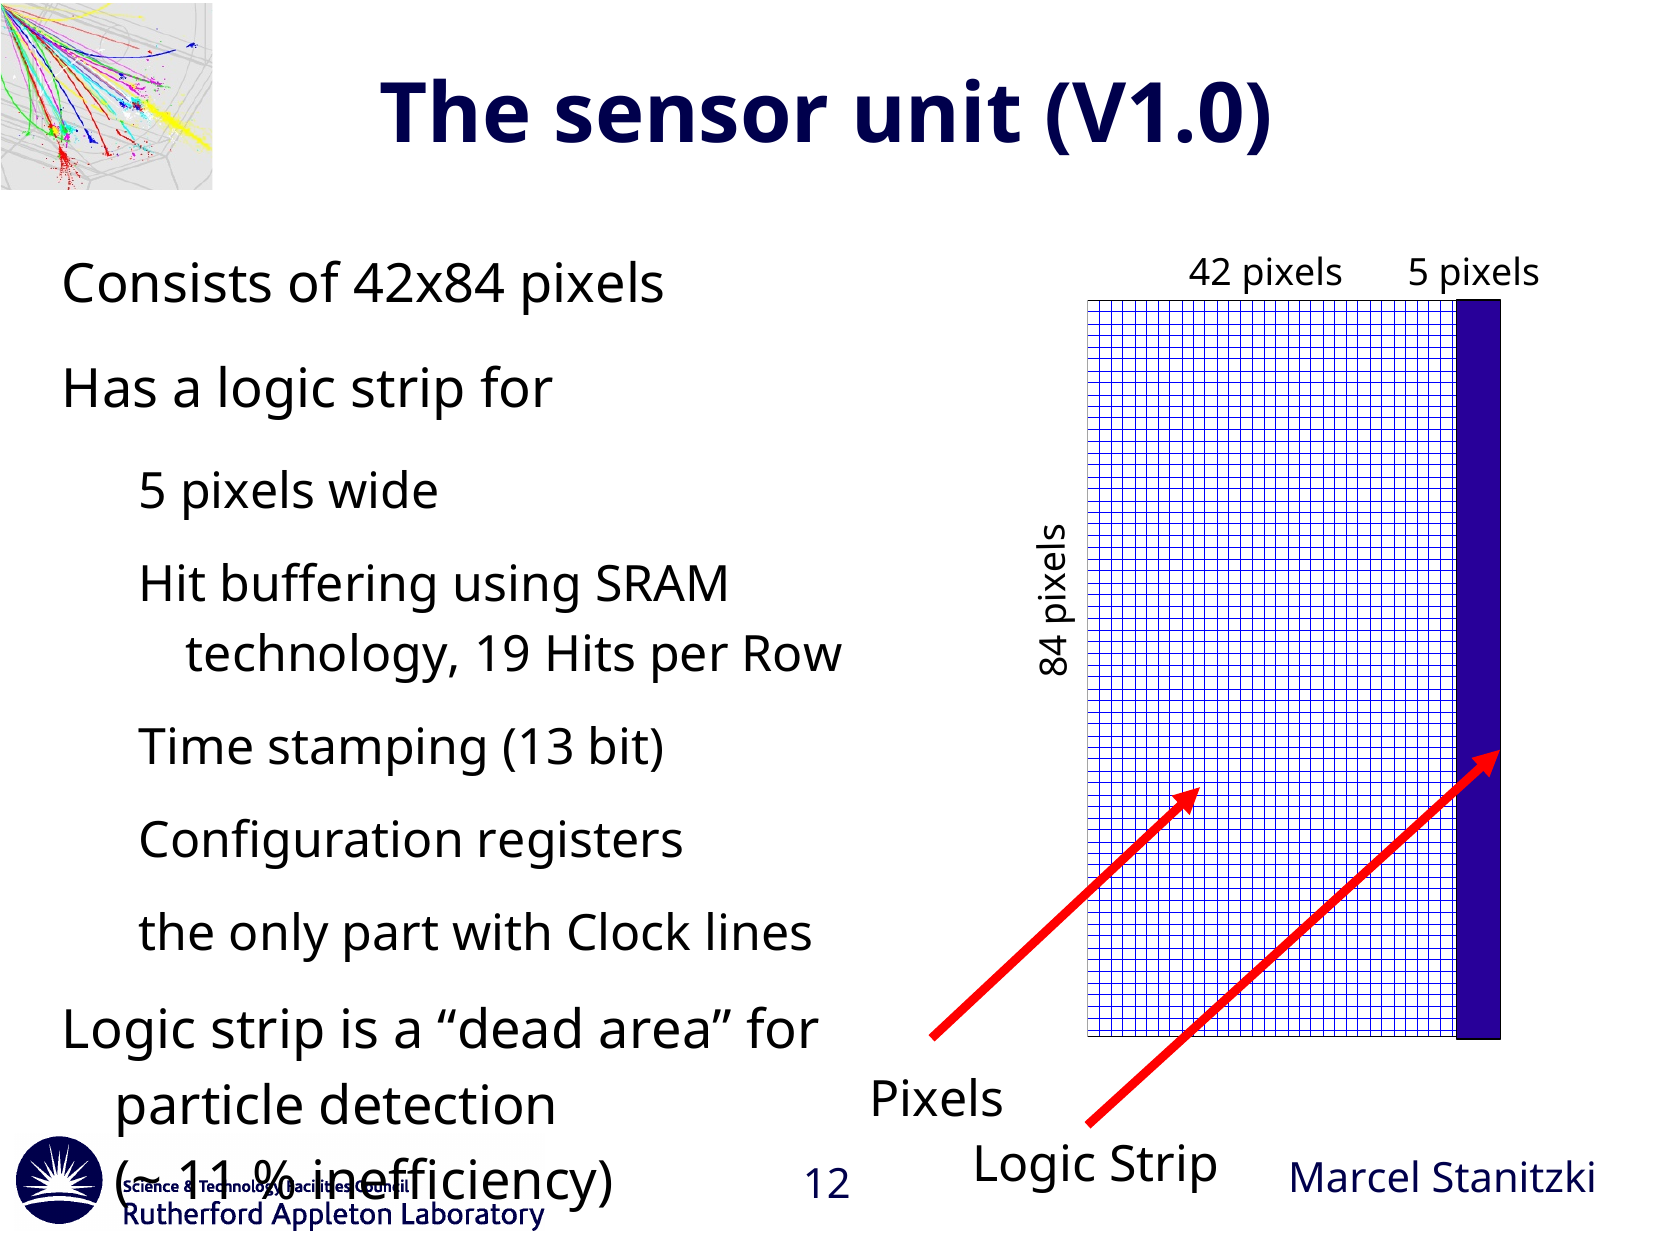

# The sensor unit (V1.0)
42 pixels
5 pixels
Consists of 42x84 pixels
Has a logic strip for
5 pixels wide
Hit buffering using SRAM technology, 19 Hits per Row
Time stamping (13 bit)
Configuration registers
the only part with Clock lines
Logic strip is a “dead area” for particle detection
(~ 11 % inefficiency)
84 pixels
Pixels
Logic Strip